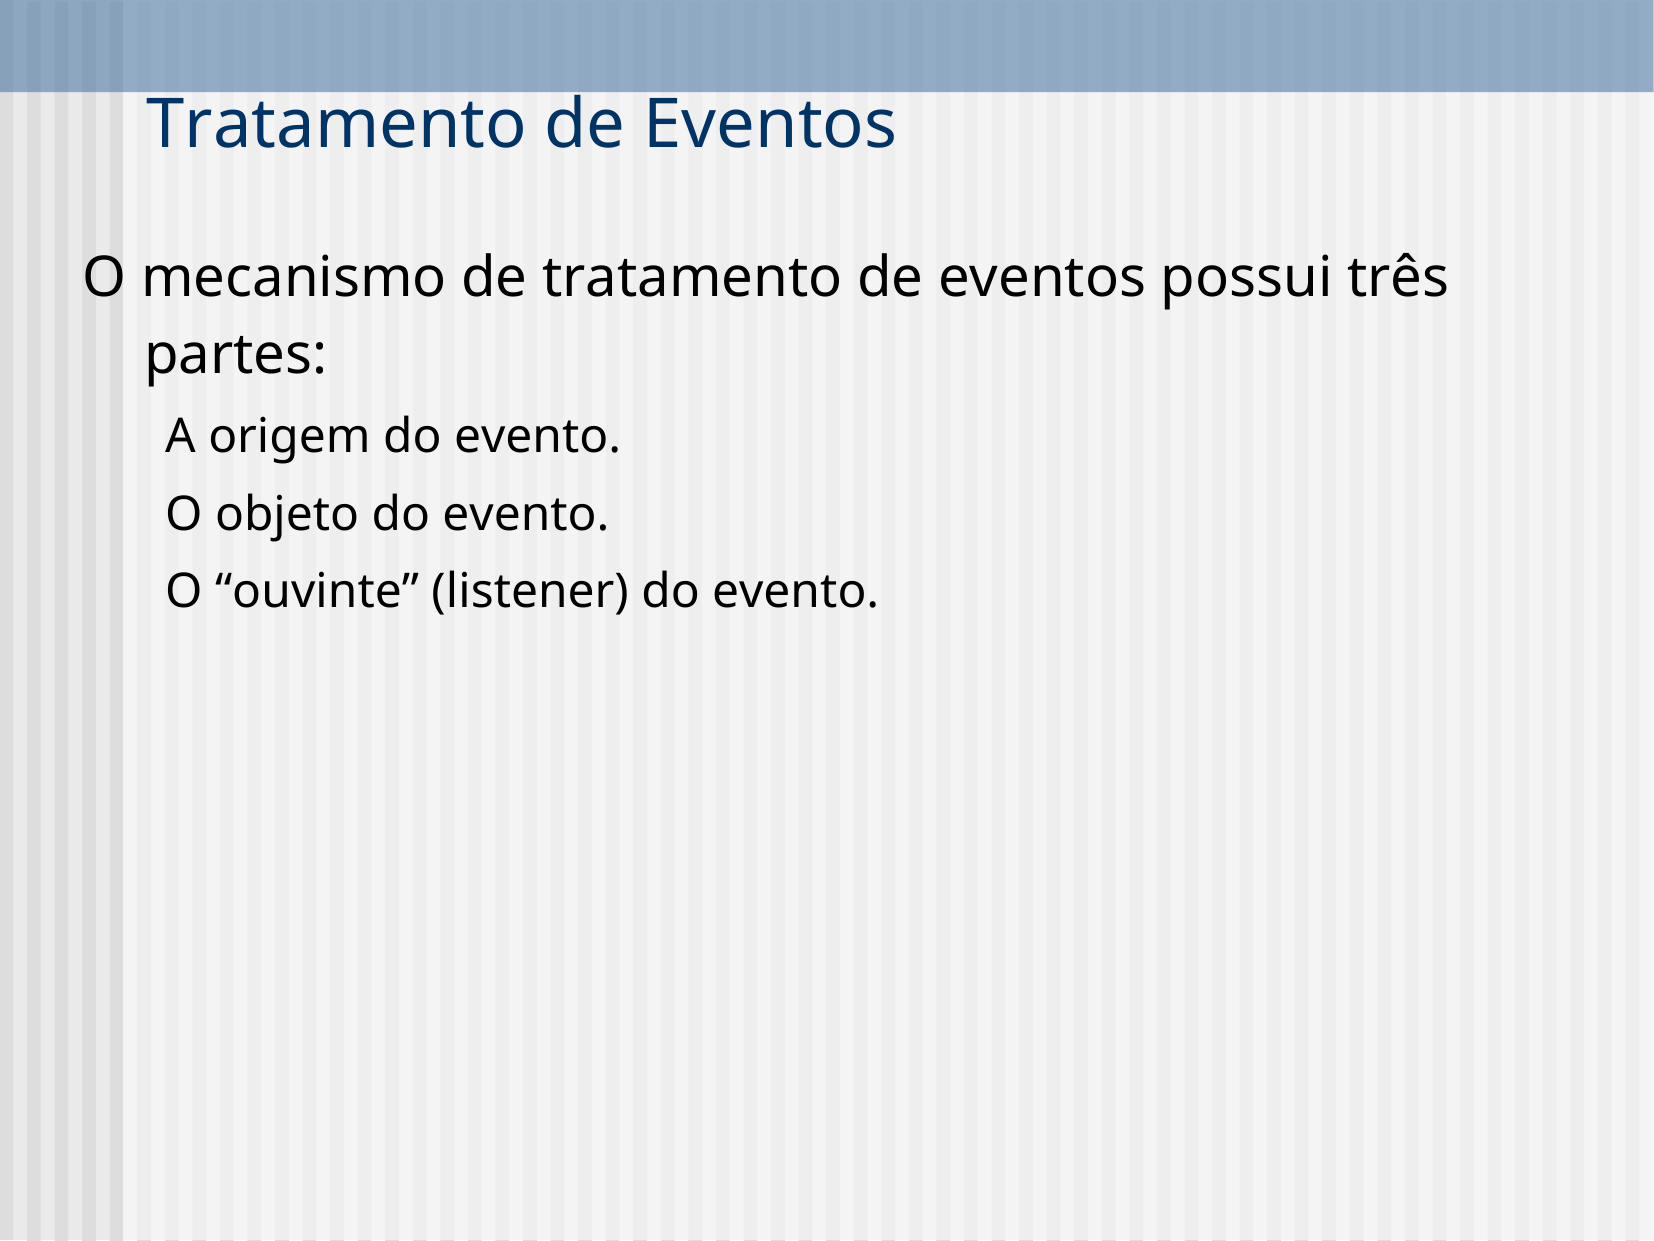

# Tratamento de Eventos
O mecanismo de tratamento de eventos possui três partes:
A origem do evento.
O objeto do evento.
O “ouvinte” (listener) do evento.